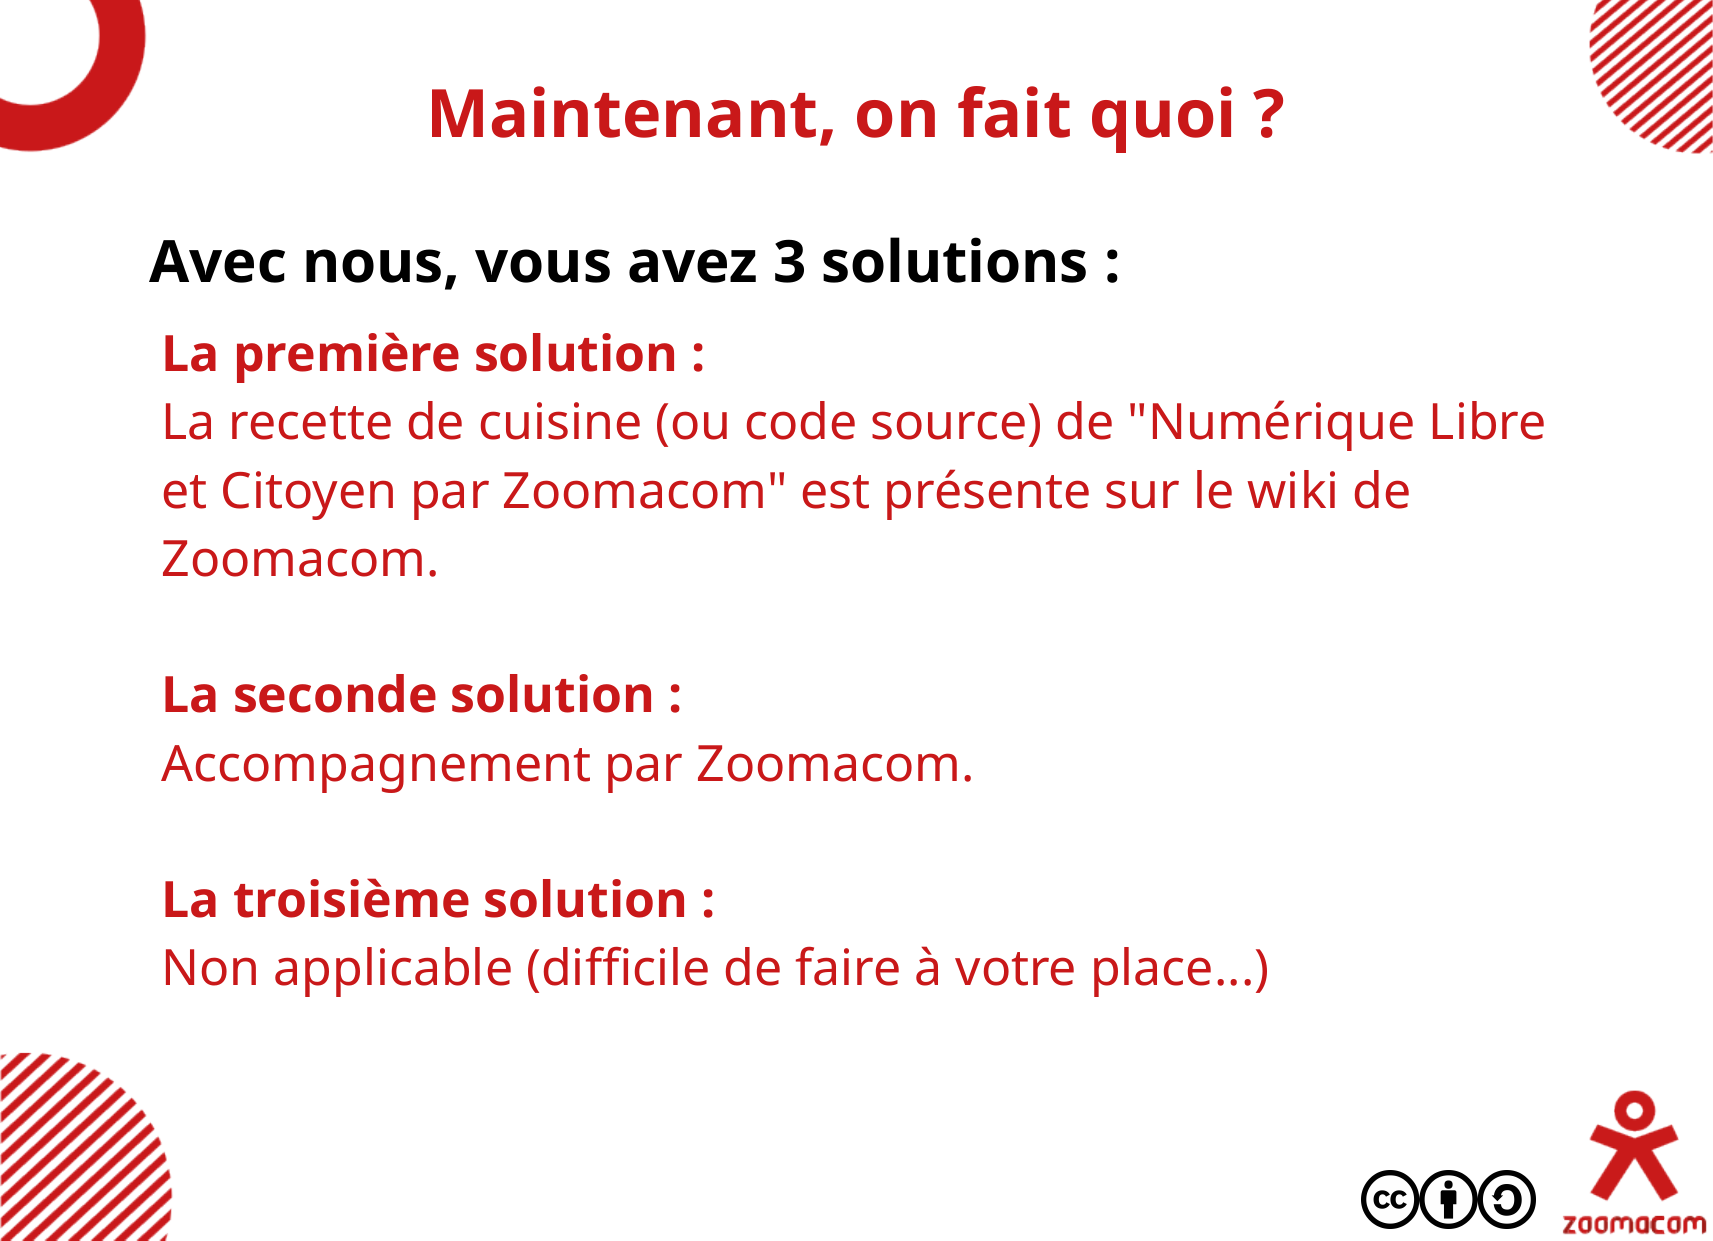

# Maintenant, on fait quoi ?
Avec nous, vous avez 3 solutions :
La première solution :
La recette de cuisine (ou code source) de "Numérique Libre et Citoyen par Zoomacom" est présente sur le wiki de Zoomacom.
La seconde solution :
Accompagnement par Zoomacom.
La troisième solution :
Non applicable (difficile de faire à votre place...)